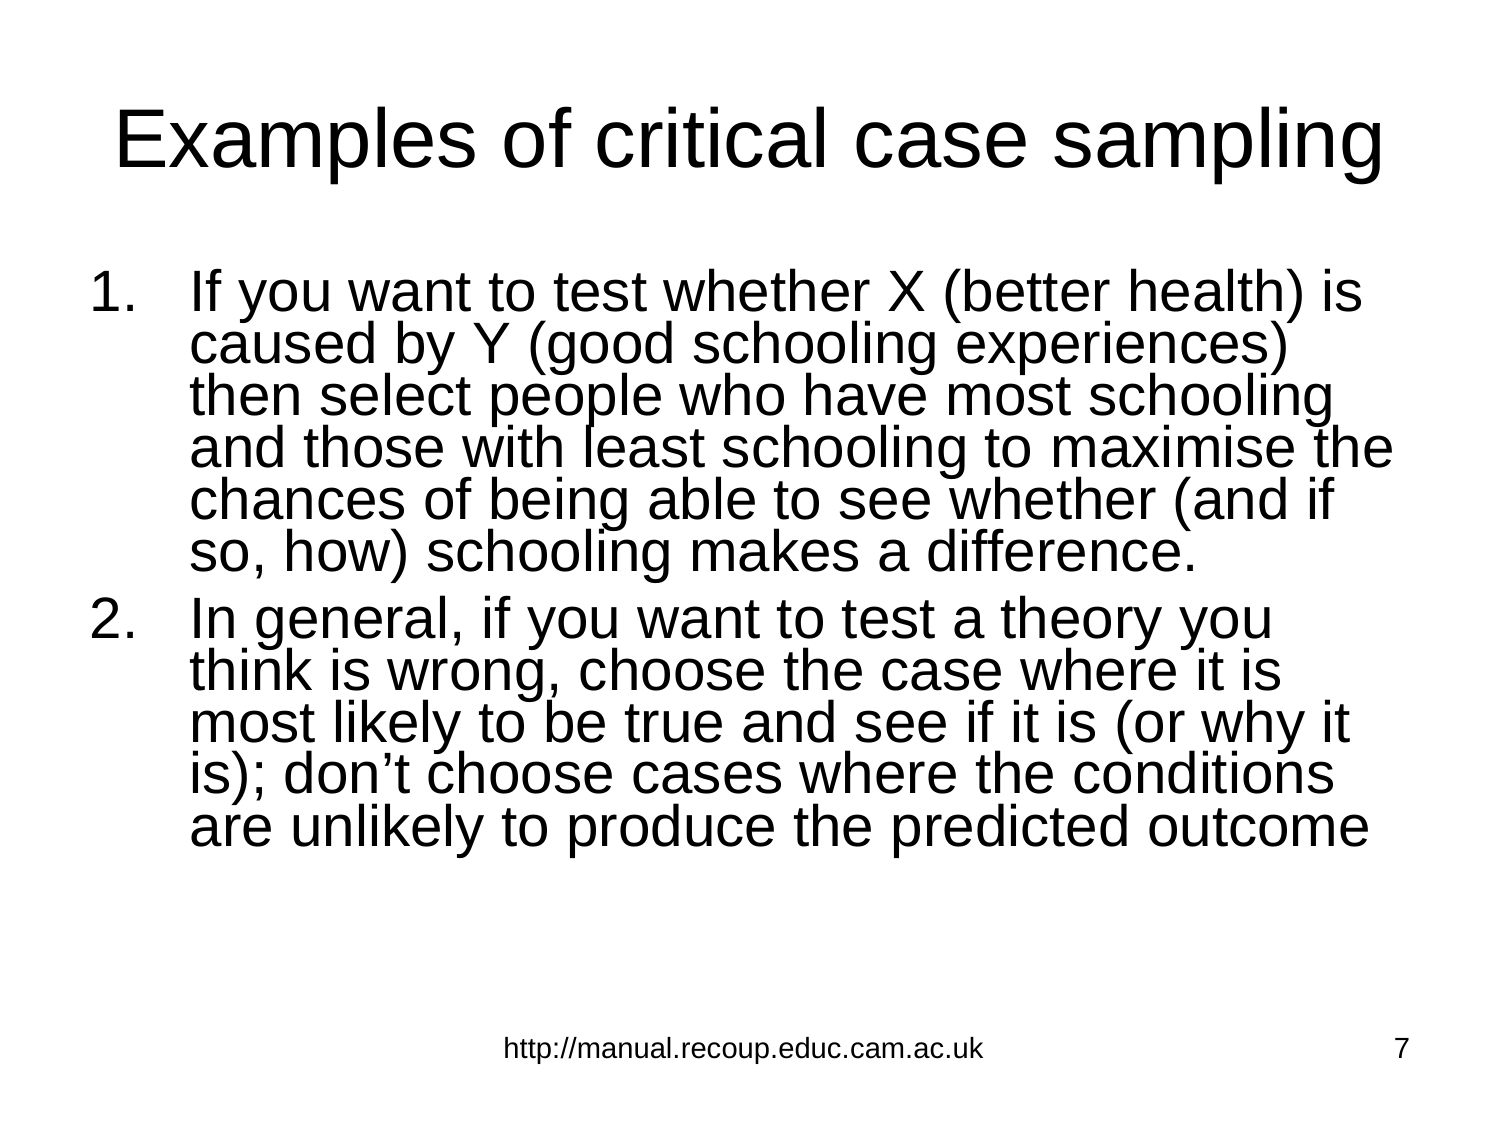

# Examples of critical case sampling
If you want to test whether X (better health) is caused by Y (good schooling experiences) then select people who have most schooling and those with least schooling to maximise the chances of being able to see whether (and if so, how) schooling makes a difference.
In general, if you want to test a theory you think is wrong, choose the case where it is most likely to be true and see if it is (or why it is); don’t choose cases where the conditions are unlikely to produce the predicted outcome
http://manual.recoup.educ.cam.ac.uk
7